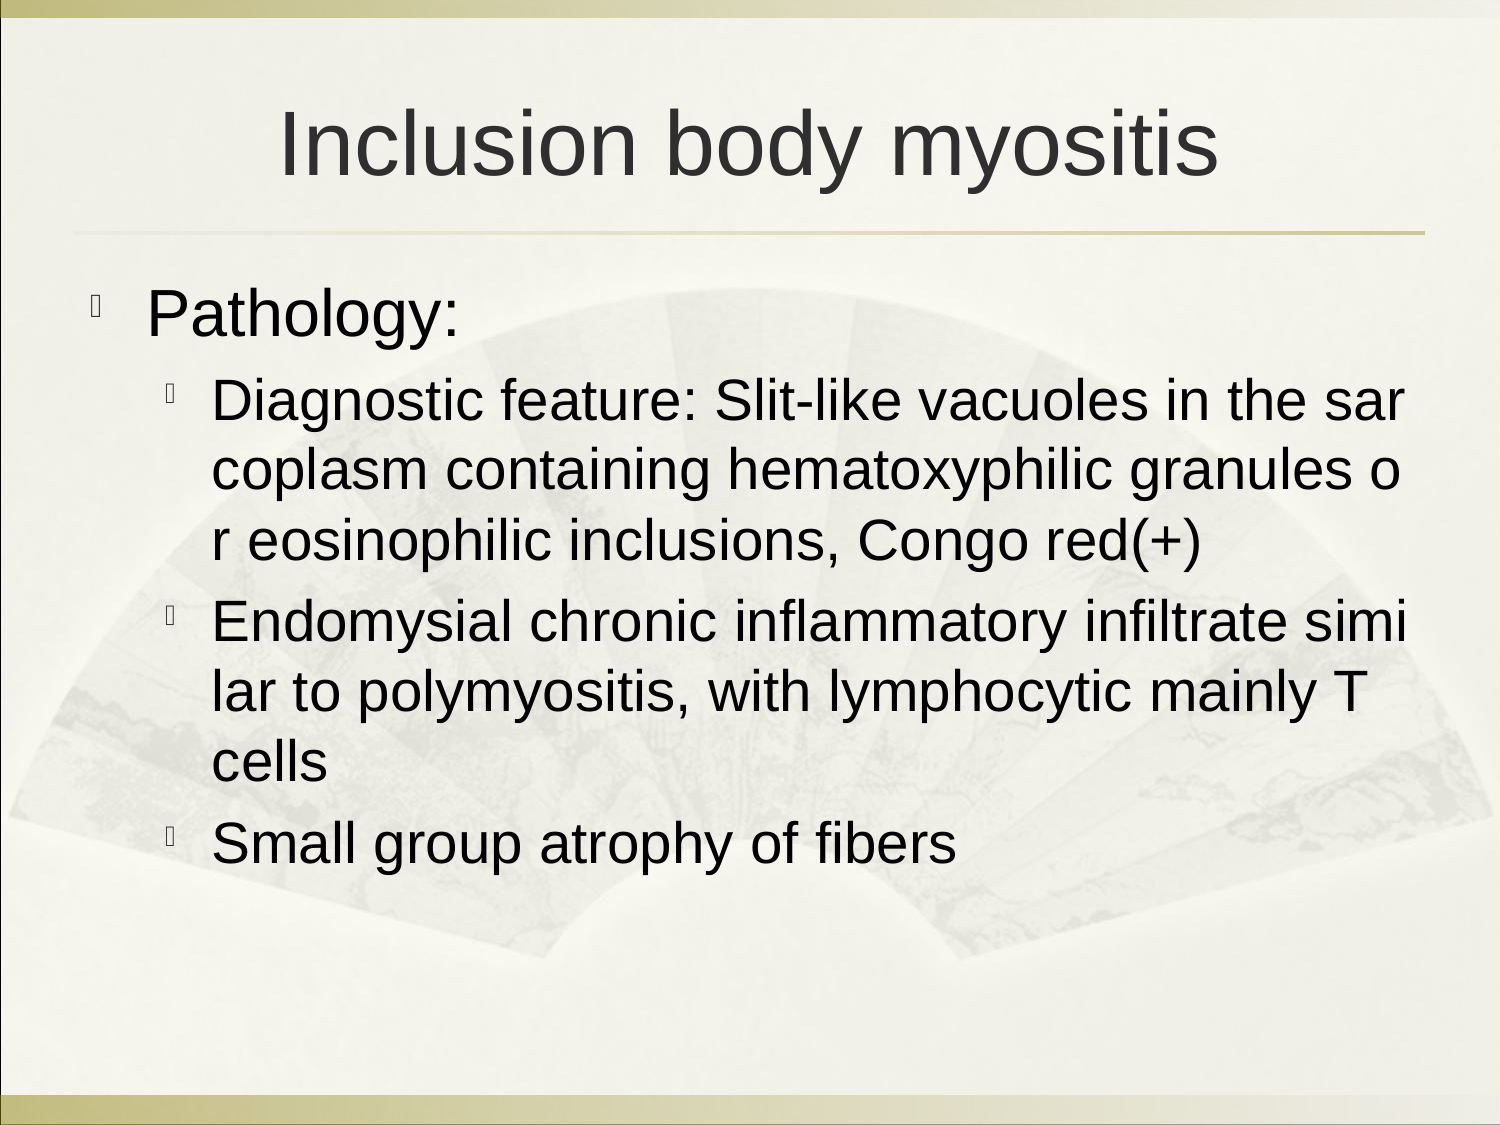

# Inclusion body myositis
Pathology:
Diagnostic feature: Slit-like vacuoles in the sarcoplasm containing hematoxyphilic granules or eosinophilic inclusions, Congo red(+)
Endomysial chronic inflammatory infiltrate similar to polymyositis, with lymphocytic mainly T cells
Small group atrophy of fibers